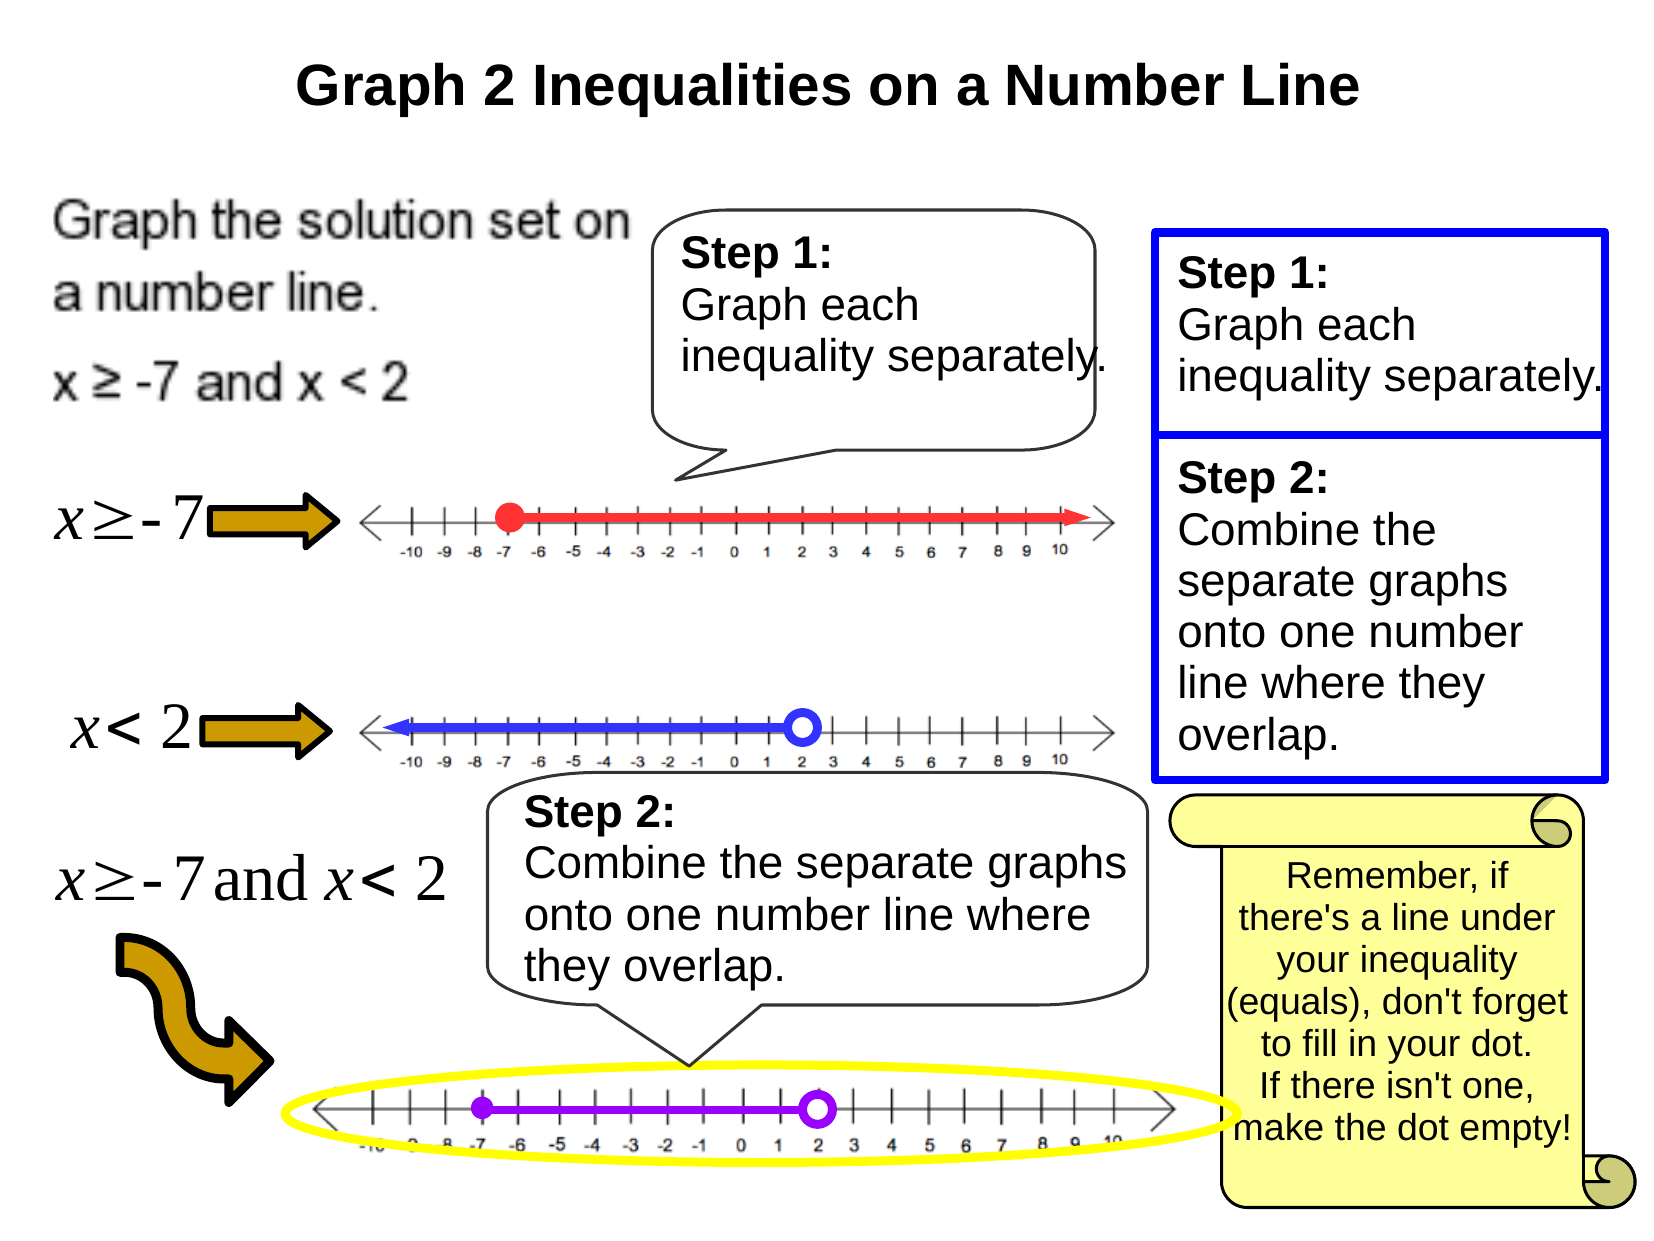

Graph 2 Inequalities on a Number Line
Step 1:
Graph each
inequality separately.
Step 1:
Graph each inequality separately.
Step 2:
Combine the separate graphs onto one number line where they overlap.
Step 2:
Combine the separate graphs
onto one number line where
they overlap.
Remember, if
there's a line under
your inequality
(equals), don't forget
to fill in your dot.
If there isn't one,
make the dot empty!